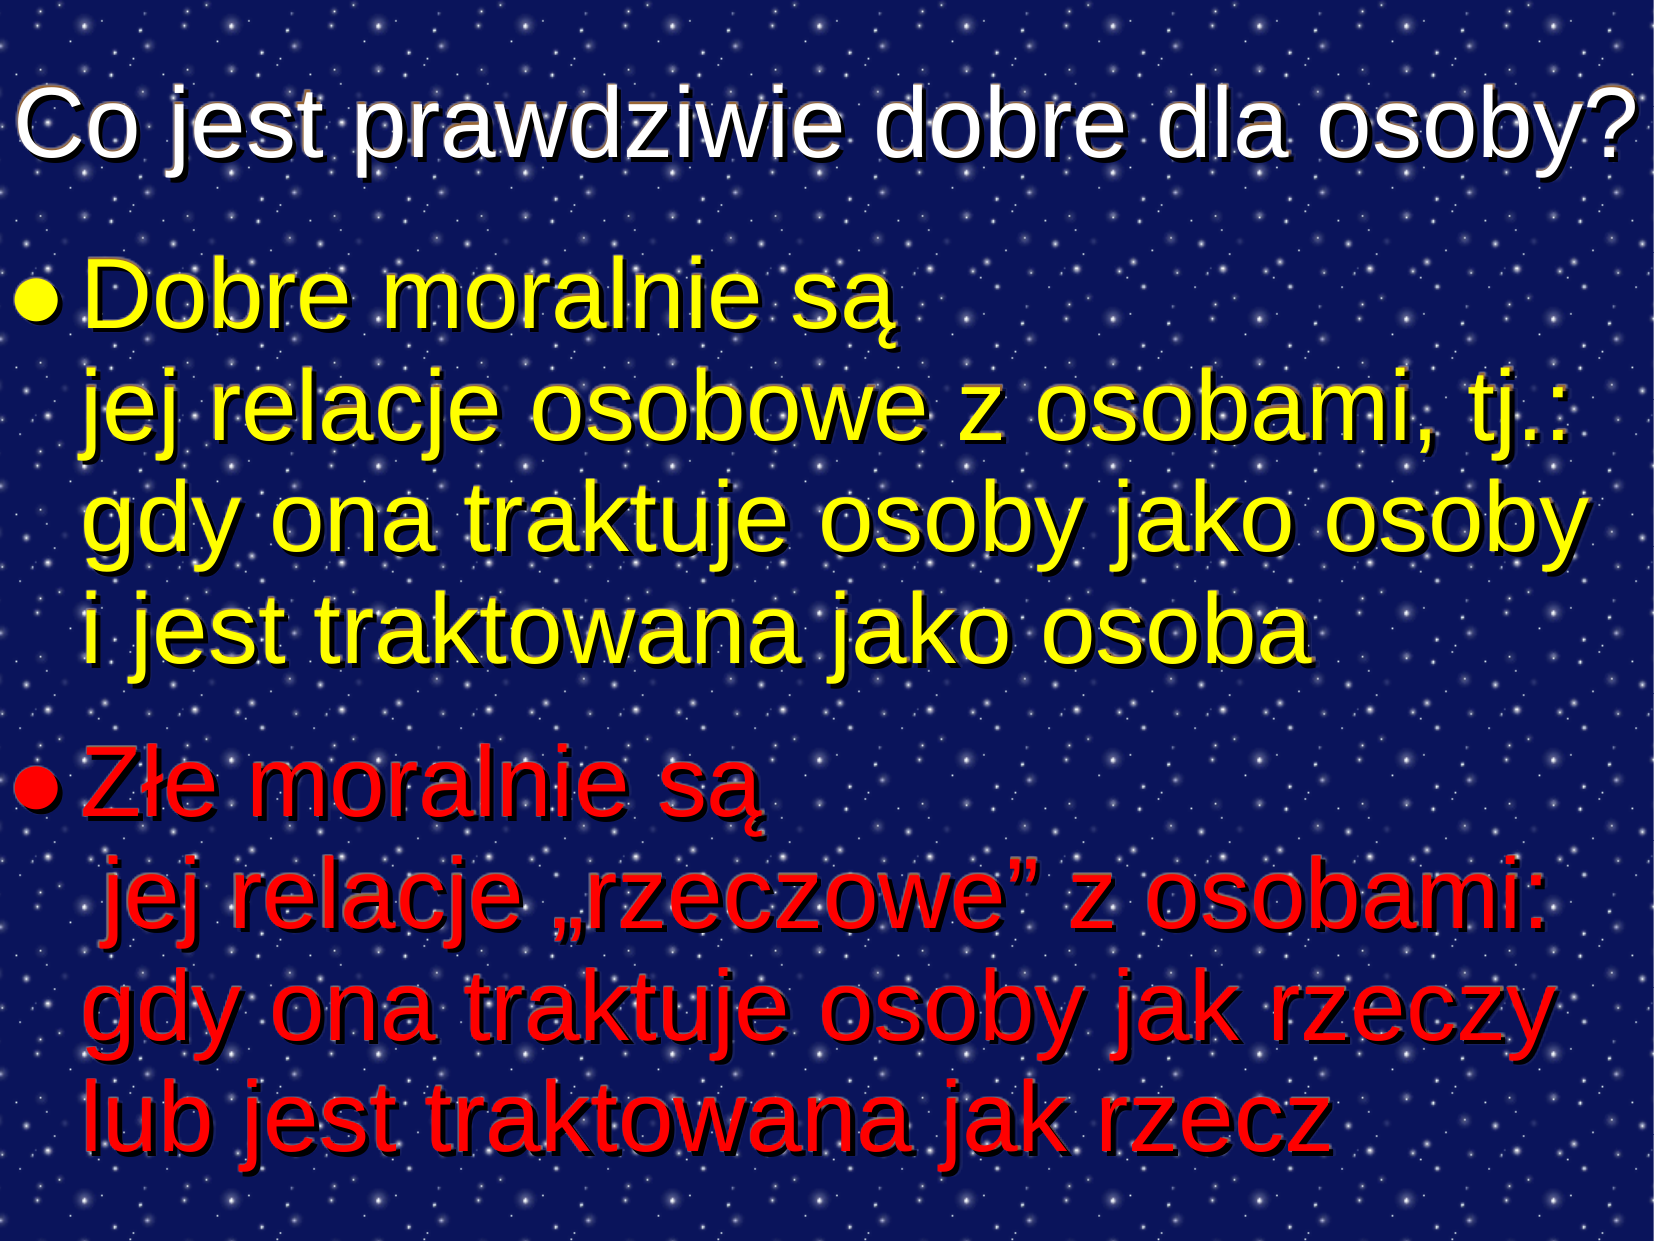

# Co jest prawdziwie dobre dla osoby?
●	Dobre moralnie są
	jej relacje osobowe z osobami, tj.:
	gdy ona traktuje osoby jako osoby
	i jest traktowana jako osoba
●	Złe moralnie są
jej relacje „rzeczowe” z osobami:
	gdy ona traktuje osoby jak rzeczy
	lub jest traktowana jak rzecz